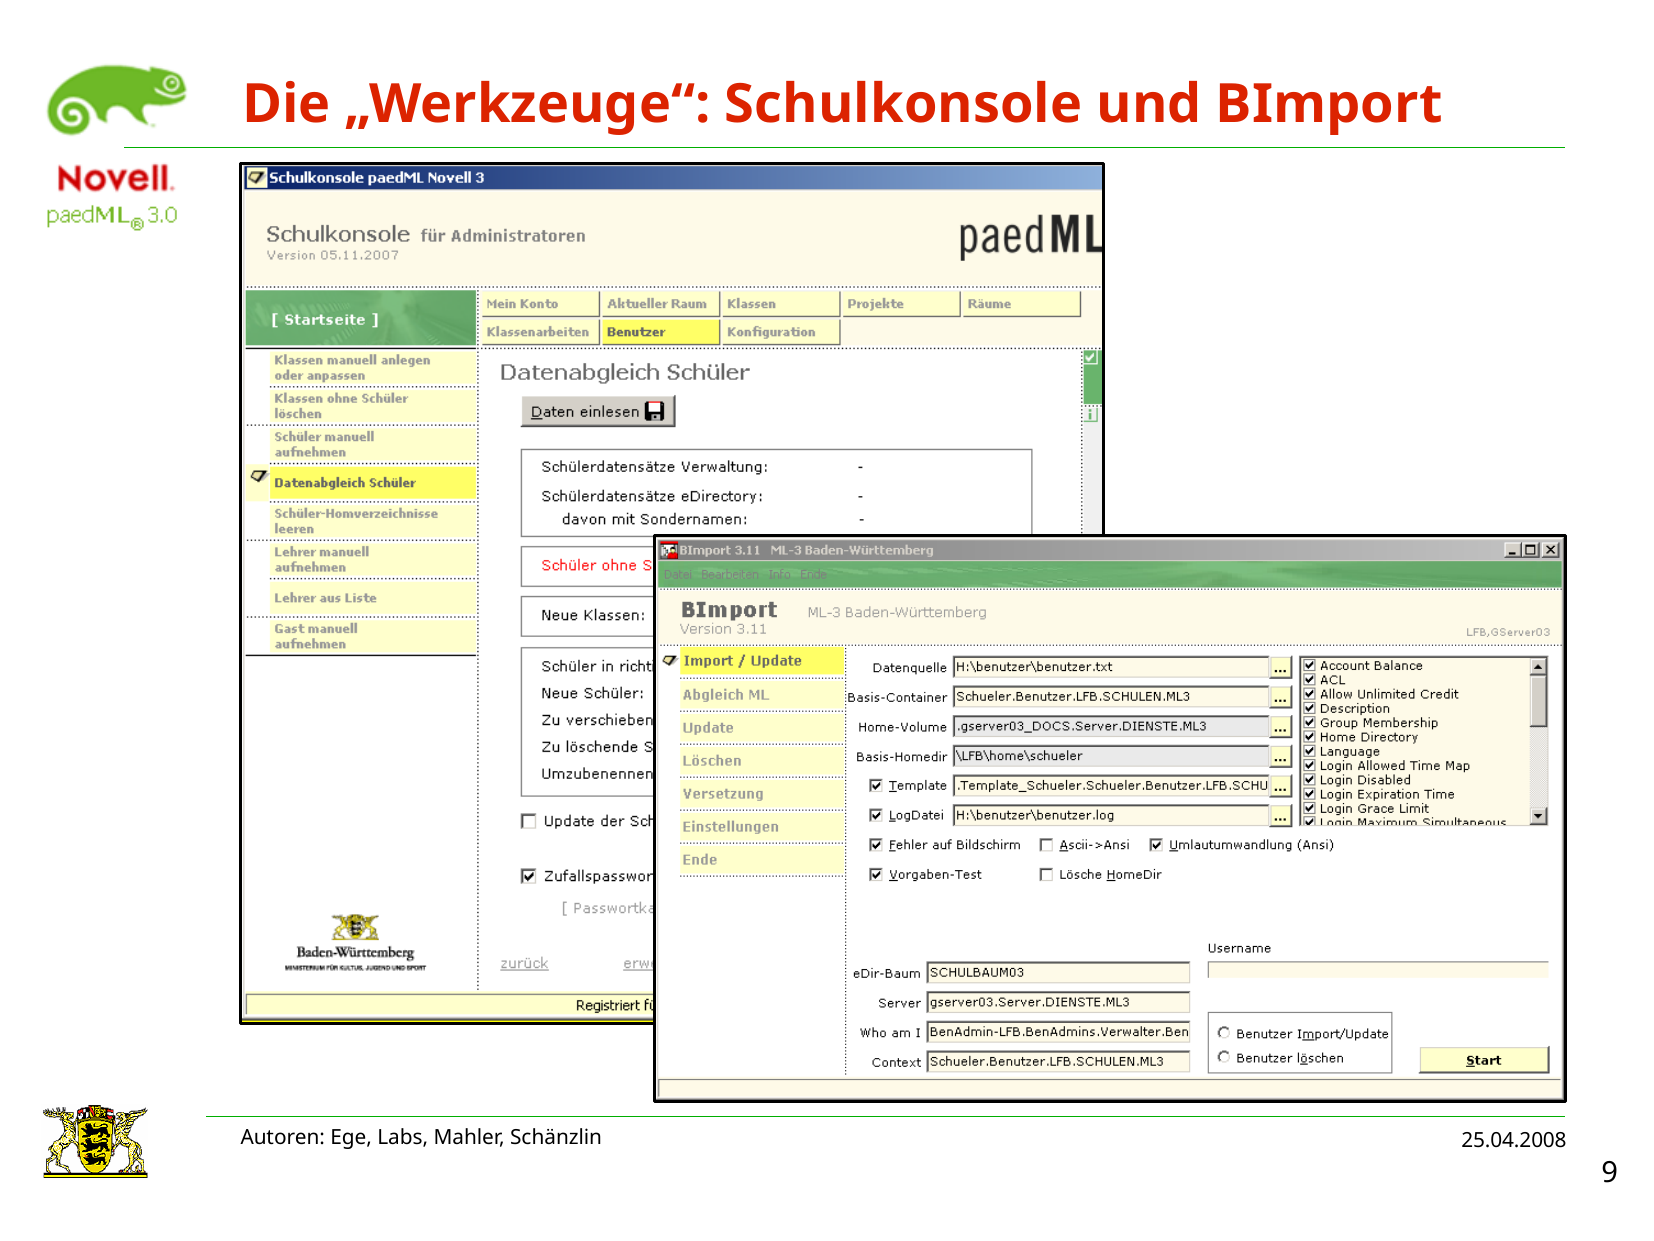

# Die „Werkzeuge“: Schulkonsole und BImport
Autoren: Ege, Labs, Mahler, Schänzlin
25.04.2008
9